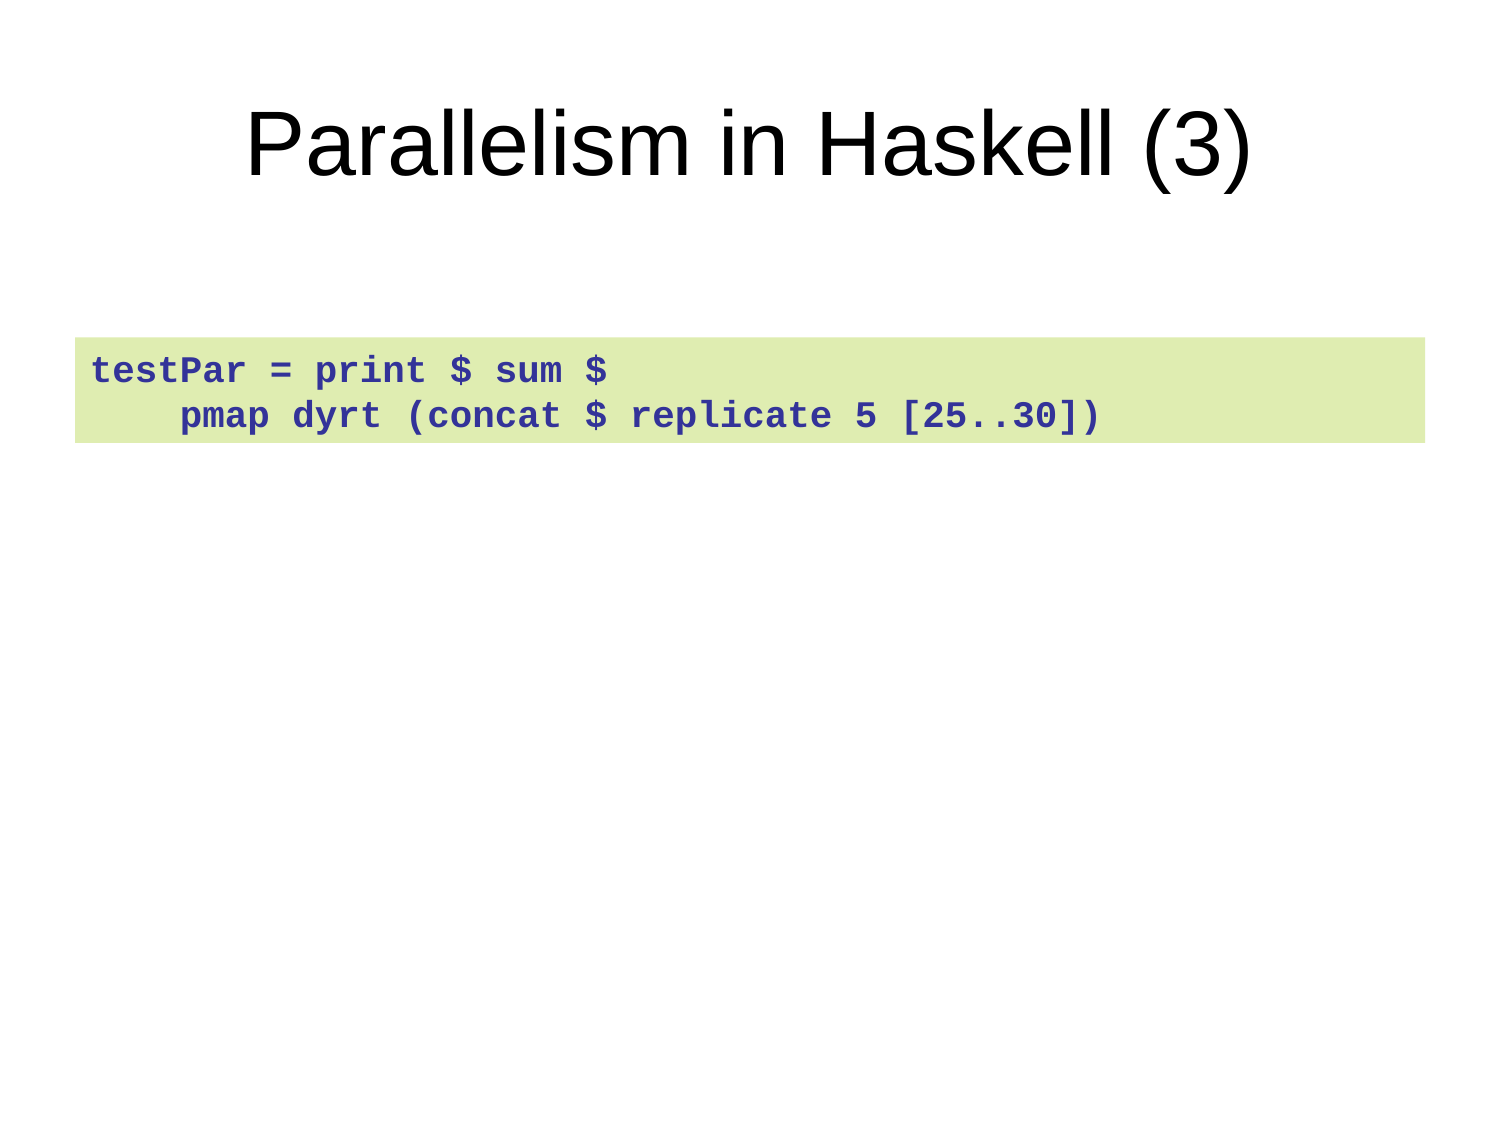

# Parallelism in Haskell (3)
testPar = print $ sum $
 pmap dyrt (concat $ replicate 5 [25..30])